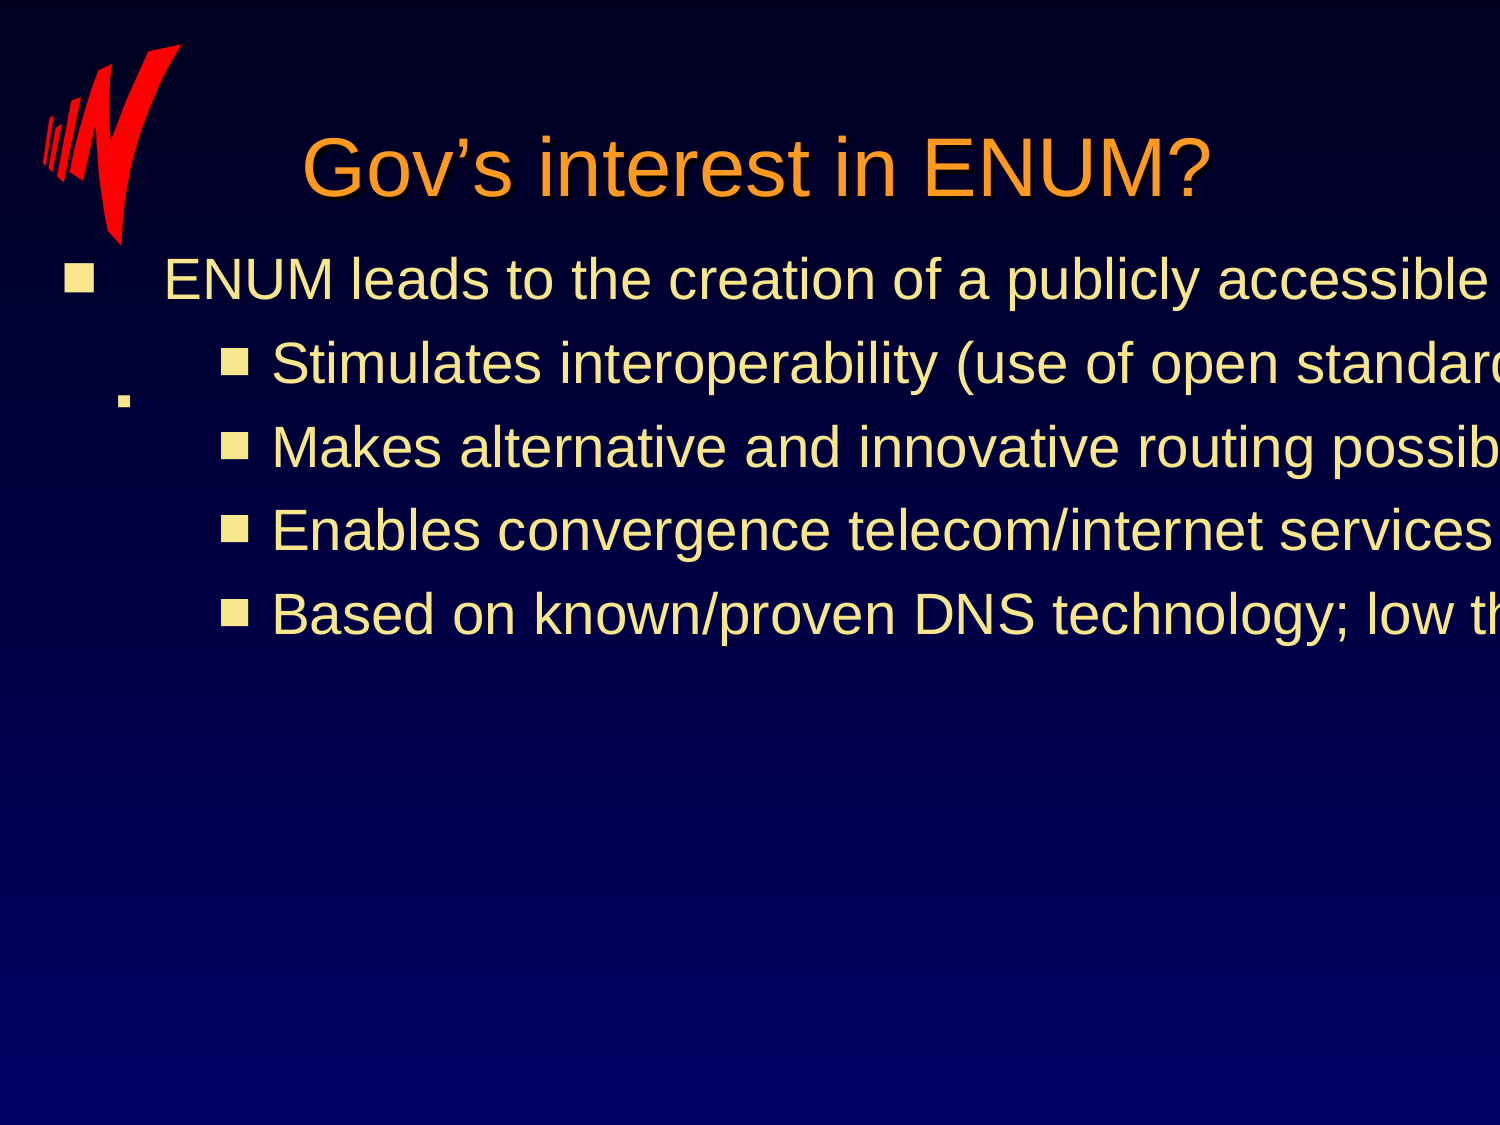

# Gov’s interest in ENUM?
 ENUM leads to the creation of a publicly accessible database for all kinds of identifier look ups. Benefits;
Stimulates interoperability (use of open standard)
Makes alternative and innovative routing possible
Enables convergence telecom/internet services
Based on known/proven DNS technology; low threshold/cost effective to implement